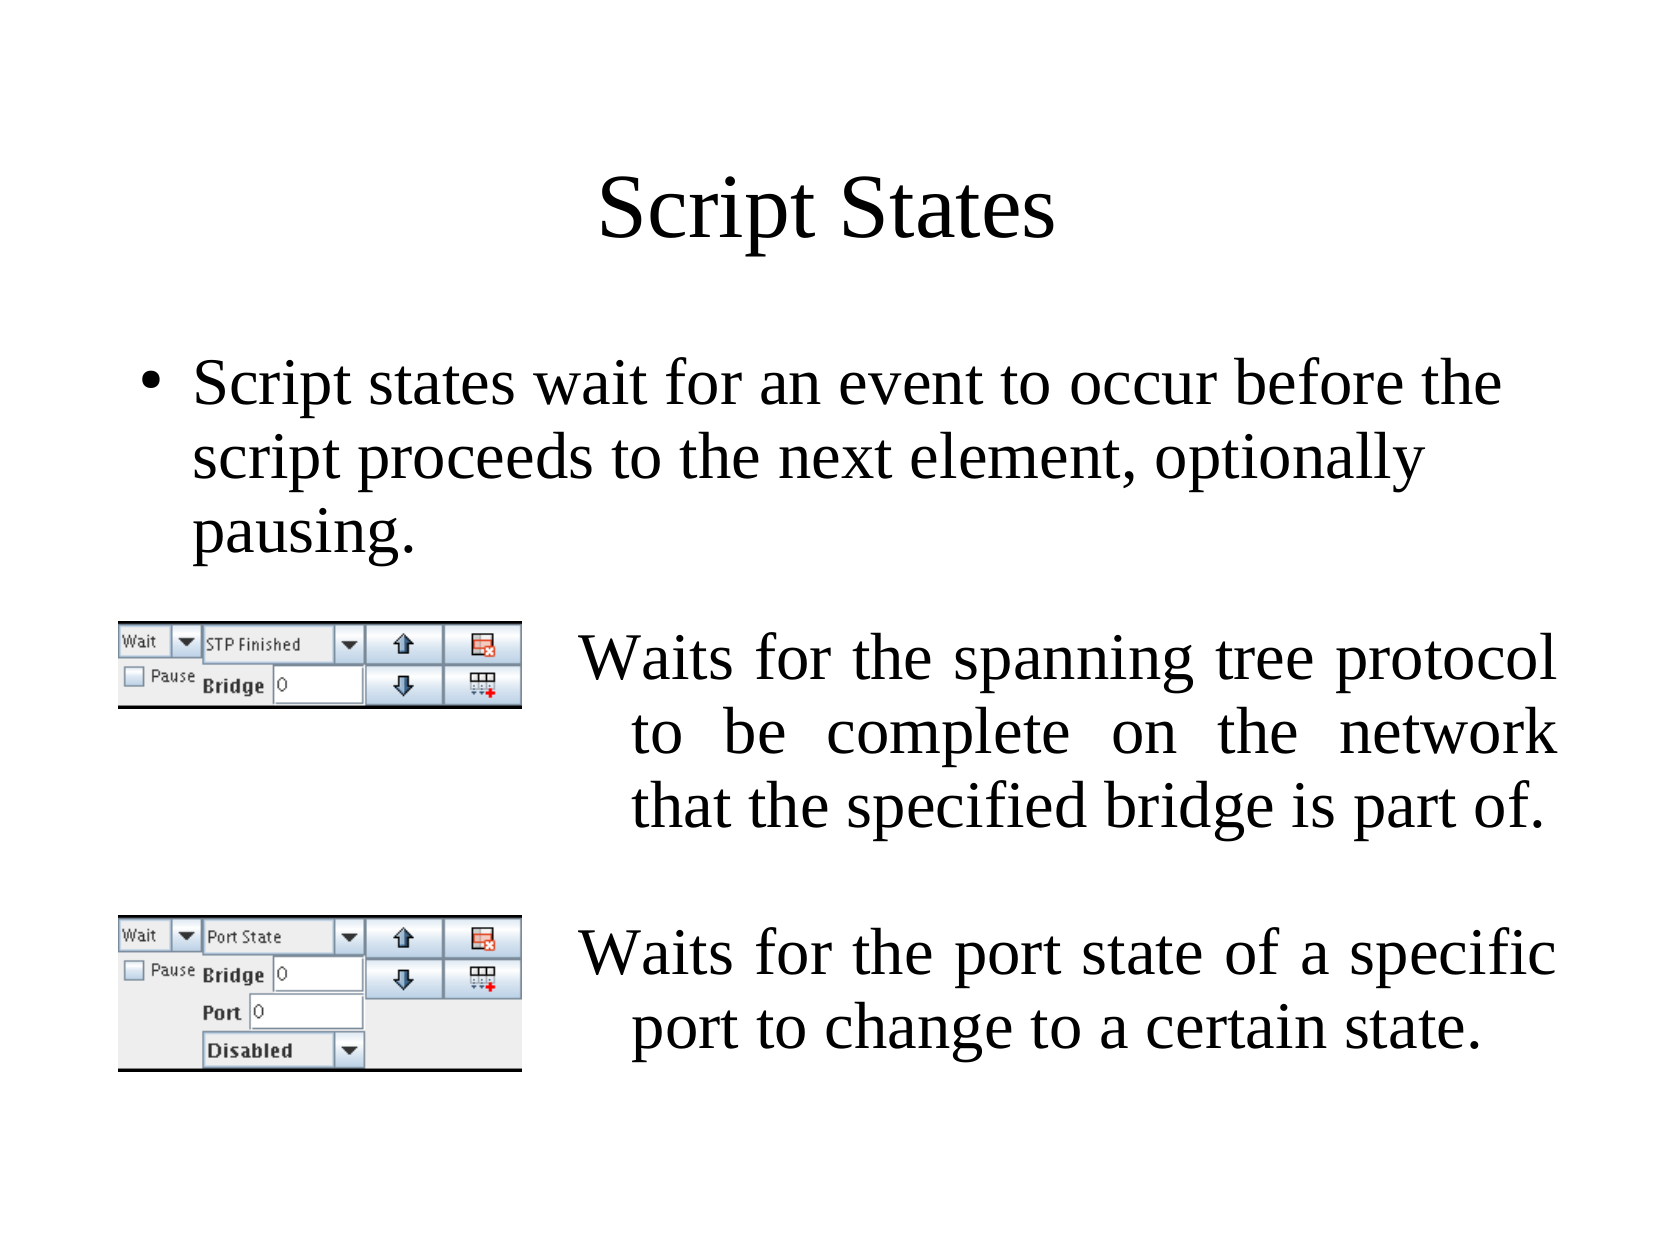

# Script States
Script states wait for an event to occur before the script proceeds to the next element, optionally pausing.
Waits for the spanning tree protocol to be complete on the network that the specified bridge is part of.
Waits for the port state of a specific port to change to a certain state.